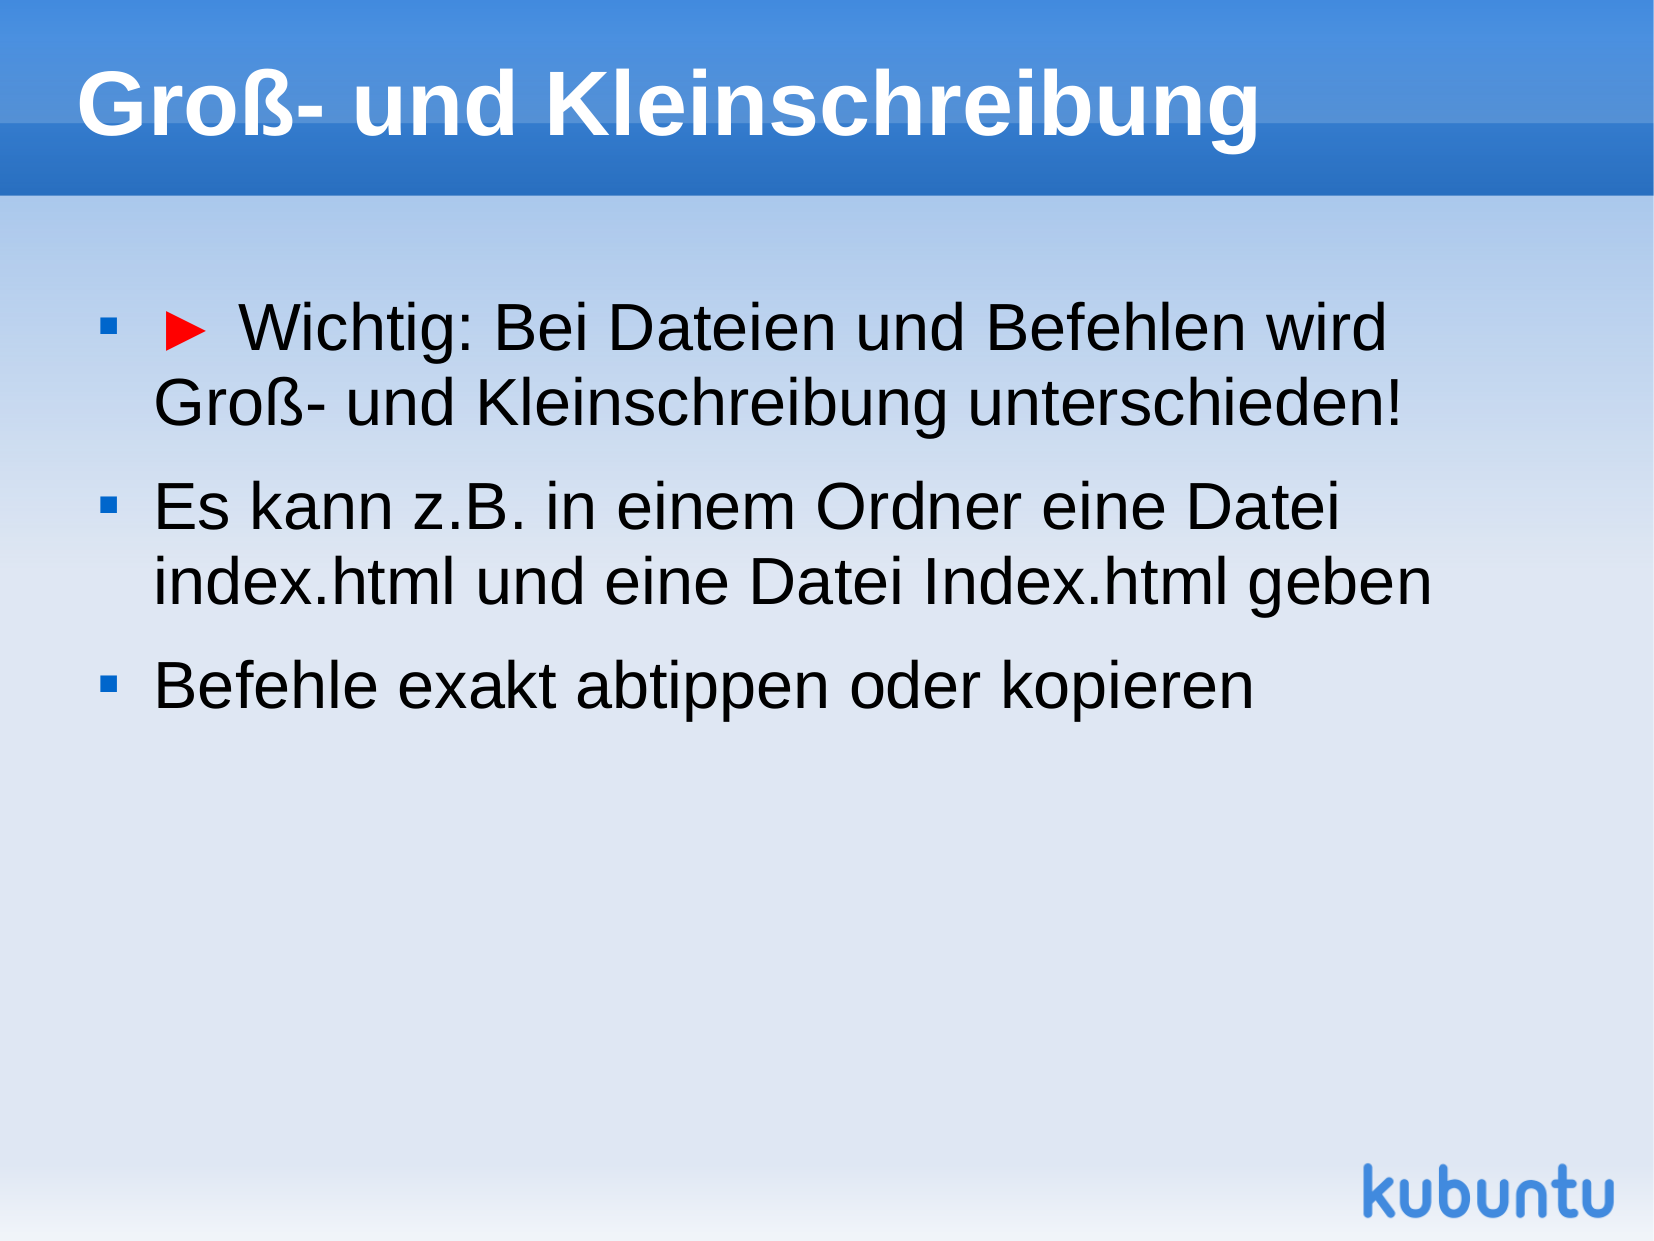

# Groß- und Kleinschreibung
► Wichtig: Bei Dateien und Befehlen wird Groß- und Kleinschreibung unterschieden!
Es kann z.B. in einem Ordner eine Datei index.html und eine Datei Index.html geben
Befehle exakt abtippen oder kopieren